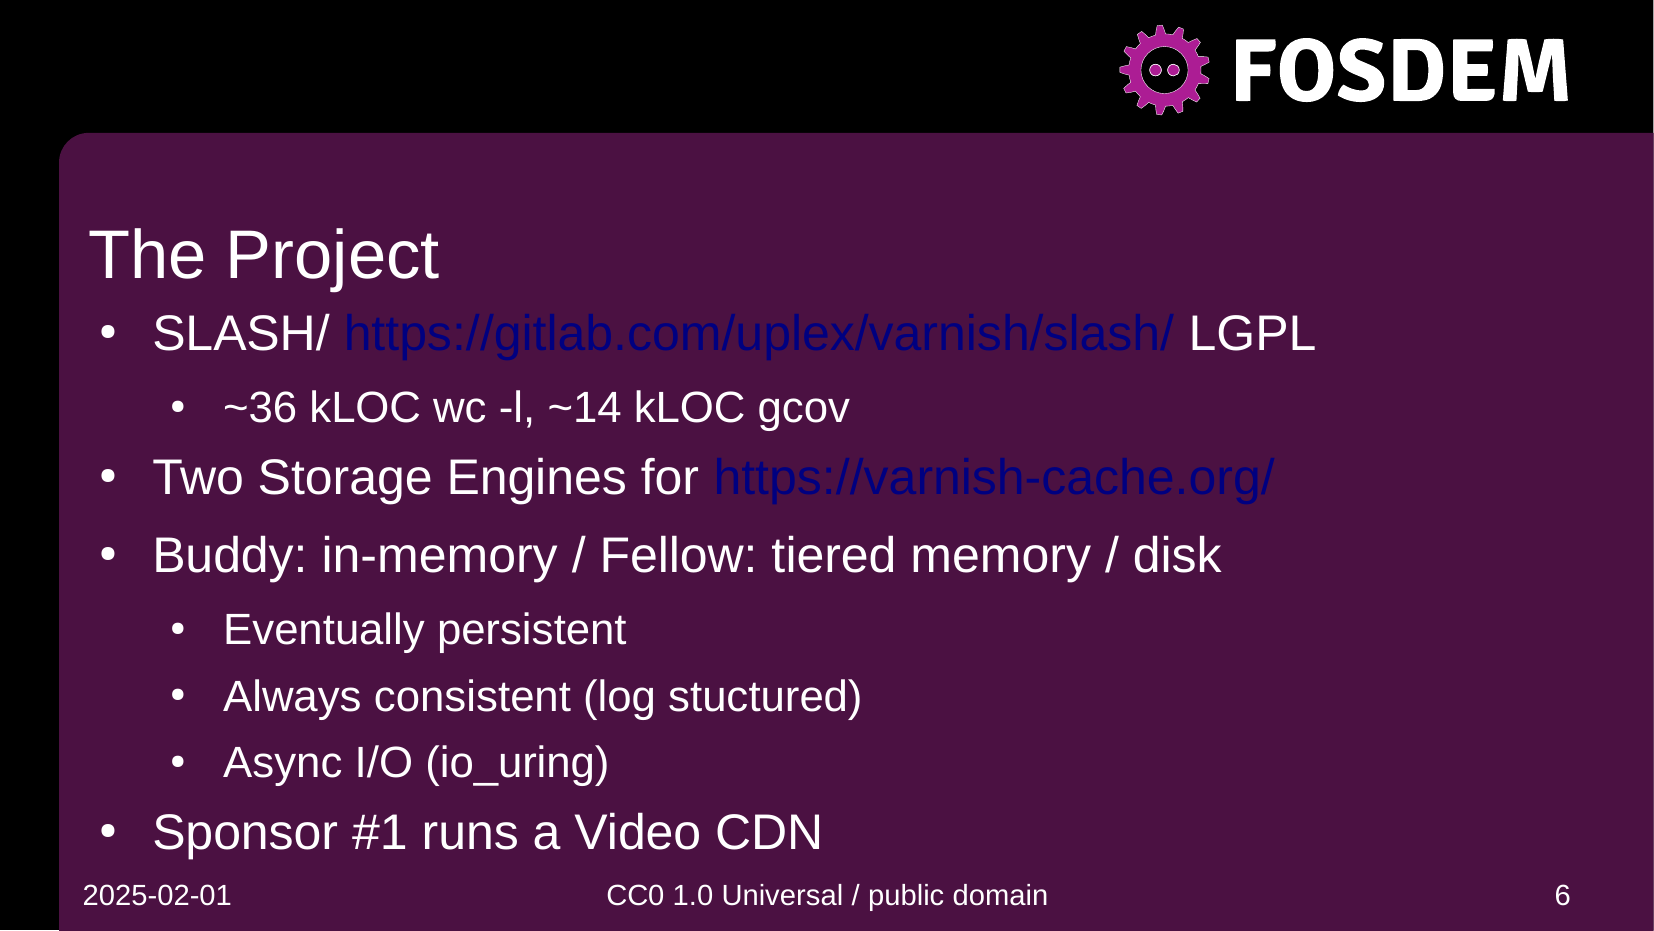

# The Project
SLASH/ https://gitlab.com/uplex/varnish/slash/ LGPL
~36 kLOC wc -l, ~14 kLOC gcov
Two Storage Engines for https://varnish-cache.org/
Buddy: in-memory / Fellow: tiered memory / disk
Eventually persistent
Always consistent (log stuctured)
Async I/O (io_uring)
Sponsor #1 runs a Video CDN